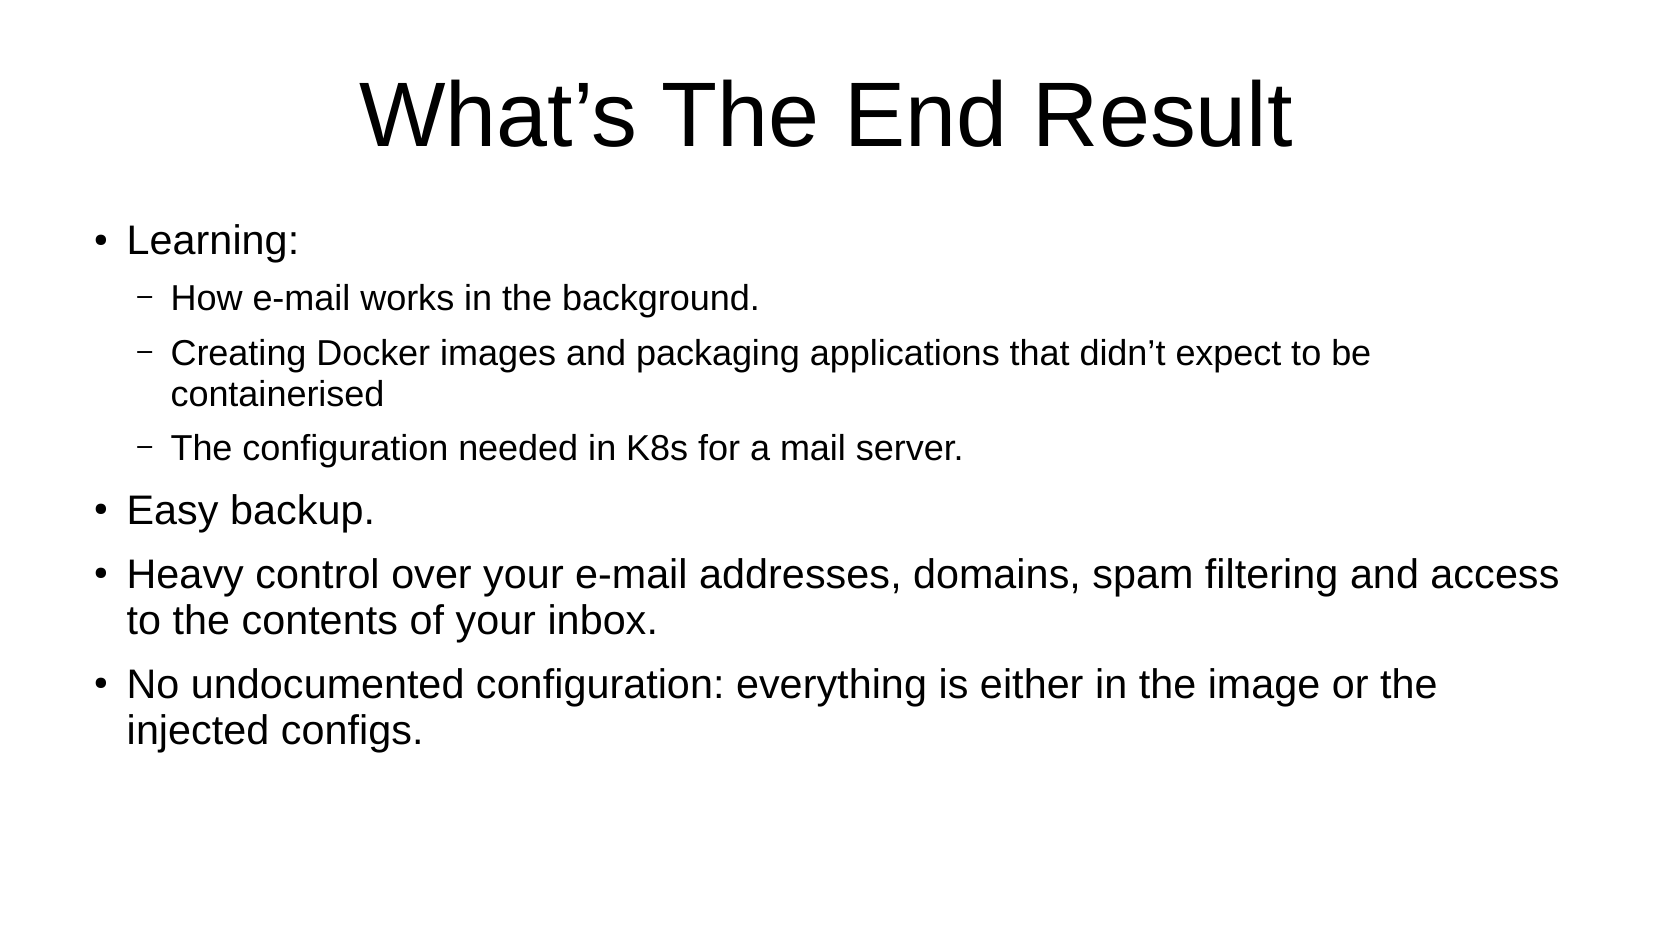

# What’s The End Result
Learning:
How e-mail works in the background.
Creating Docker images and packaging applications that didn’t expect to be containerised
The configuration needed in K8s for a mail server.
Easy backup.
Heavy control over your e-mail addresses, domains, spam filtering and access to the contents of your inbox.
No undocumented configuration: everything is either in the image or the injected configs.